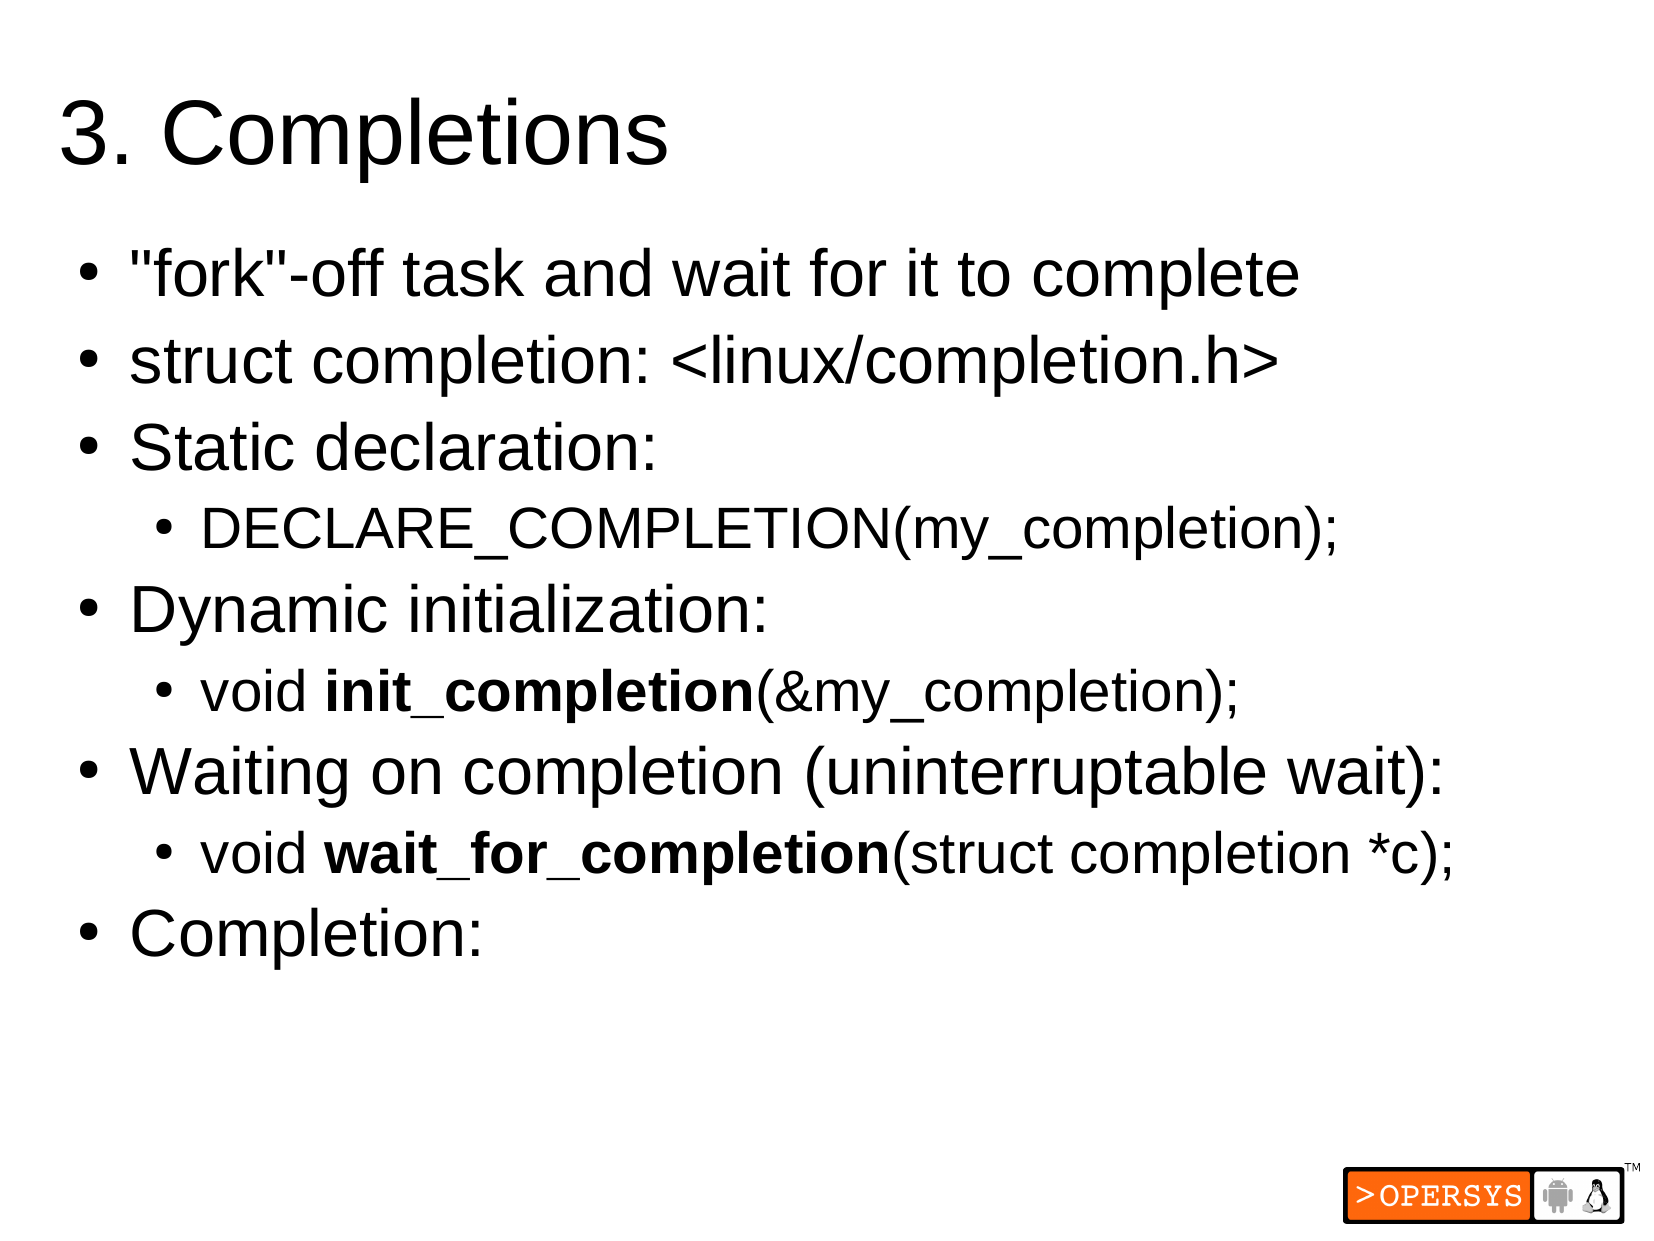

# 3. Completions
"fork"-off task and wait for it to complete
struct completion: <linux/completion.h>
Static declaration:
DECLARE_COMPLETION(my_completion);
Dynamic initialization:
void init_completion(&my_completion);
Waiting on completion (uninterruptable wait):
void wait_for_completion(struct completion *c);
Completion: